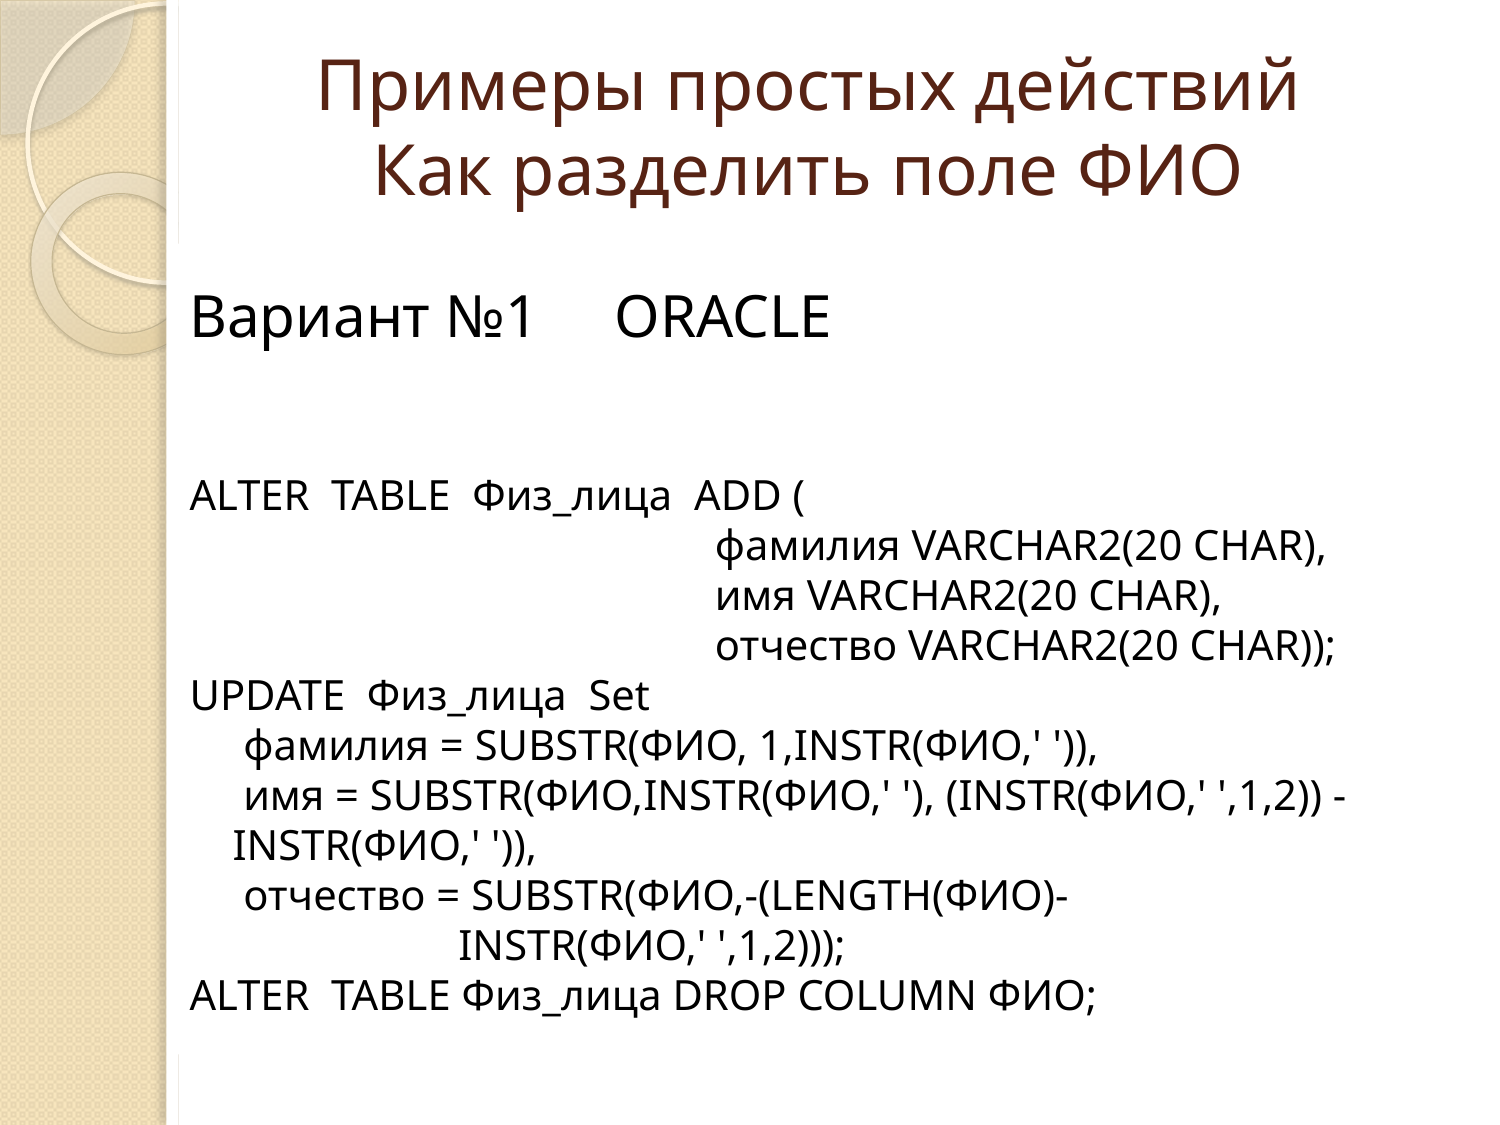

# Примеры простых действий Как разделить поле ФИО
Вариант №1 ORACLE
ALTER TABLE Физ_лица ADD (
			 фамилия VARCHAR2(20 CHAR),
			 имя VARCHAR2(20 CHAR),
			 отчество VARCHAR2(20 CHAR));
UPDATE Физ_лица Set
 фамилия = SUBSTR(ФИО, 1,INSTR(ФИО,' ')),
 имя = SUBSTR(ФИО,INSTR(ФИО,' '), (INSTR(ФИО,' ',1,2)) - INSTR(ФИО,' ')),
 отчество = SUBSTR(ФИО,-(LENGTH(ФИО)-
 INSTR(ФИО,' ',1,2)));
ALTER TABLE Физ_лица DROP COLUMN ФИО;